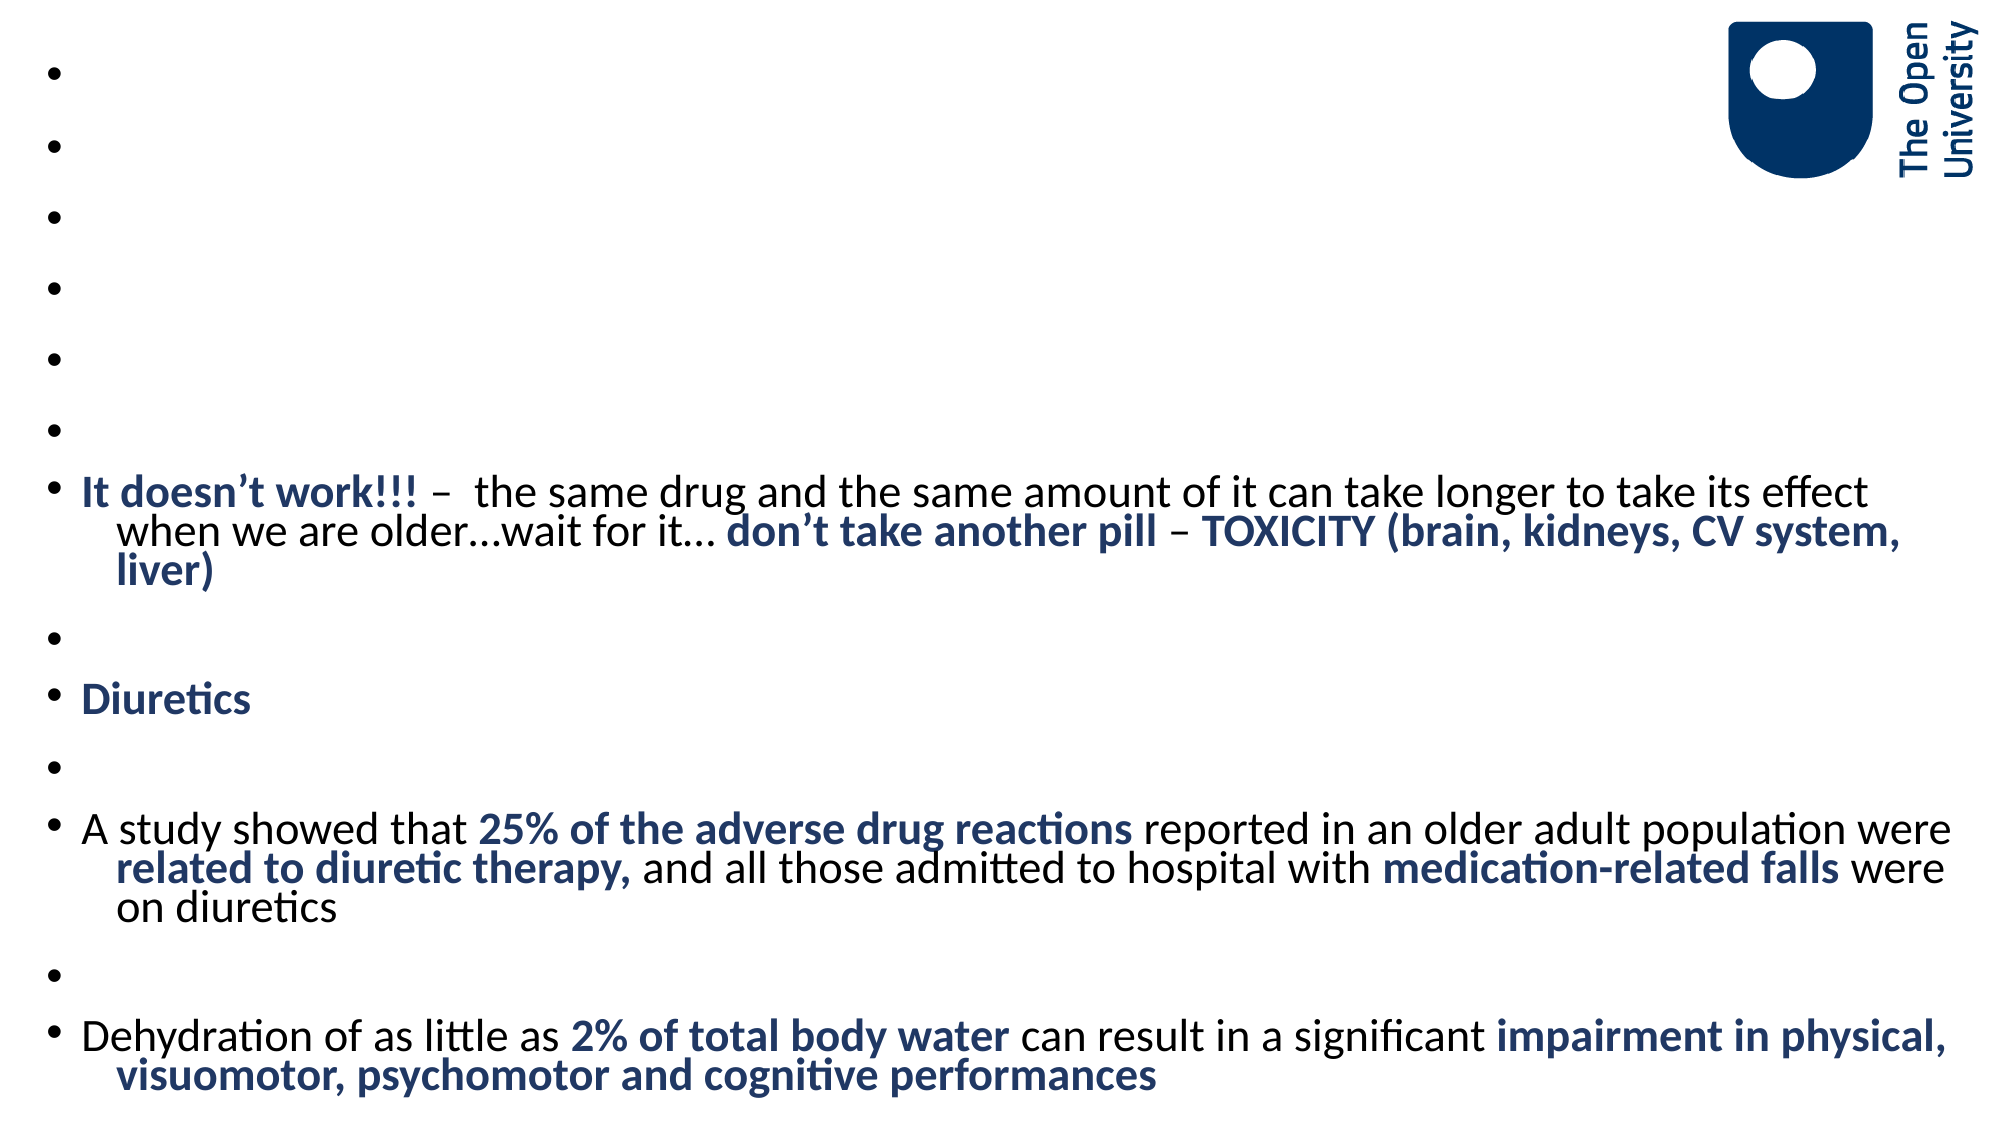

# It doesn’t work!!! – the same drug and the same amount of it can take longer to take its effect when we are older…wait for it… don’t take another pill – TOXICITY (brain, kidneys, CV system, liver)
Diuretics
A study showed that 25% of the adverse drug reactions reported in an older adult population were related to diuretic therapy, and all those admitted to hospital with medication-related falls were on diuretics
Dehydration of as little as 2% of total body water can result in a significant impairment in physical, visuomotor, psychomotor and cognitive performances